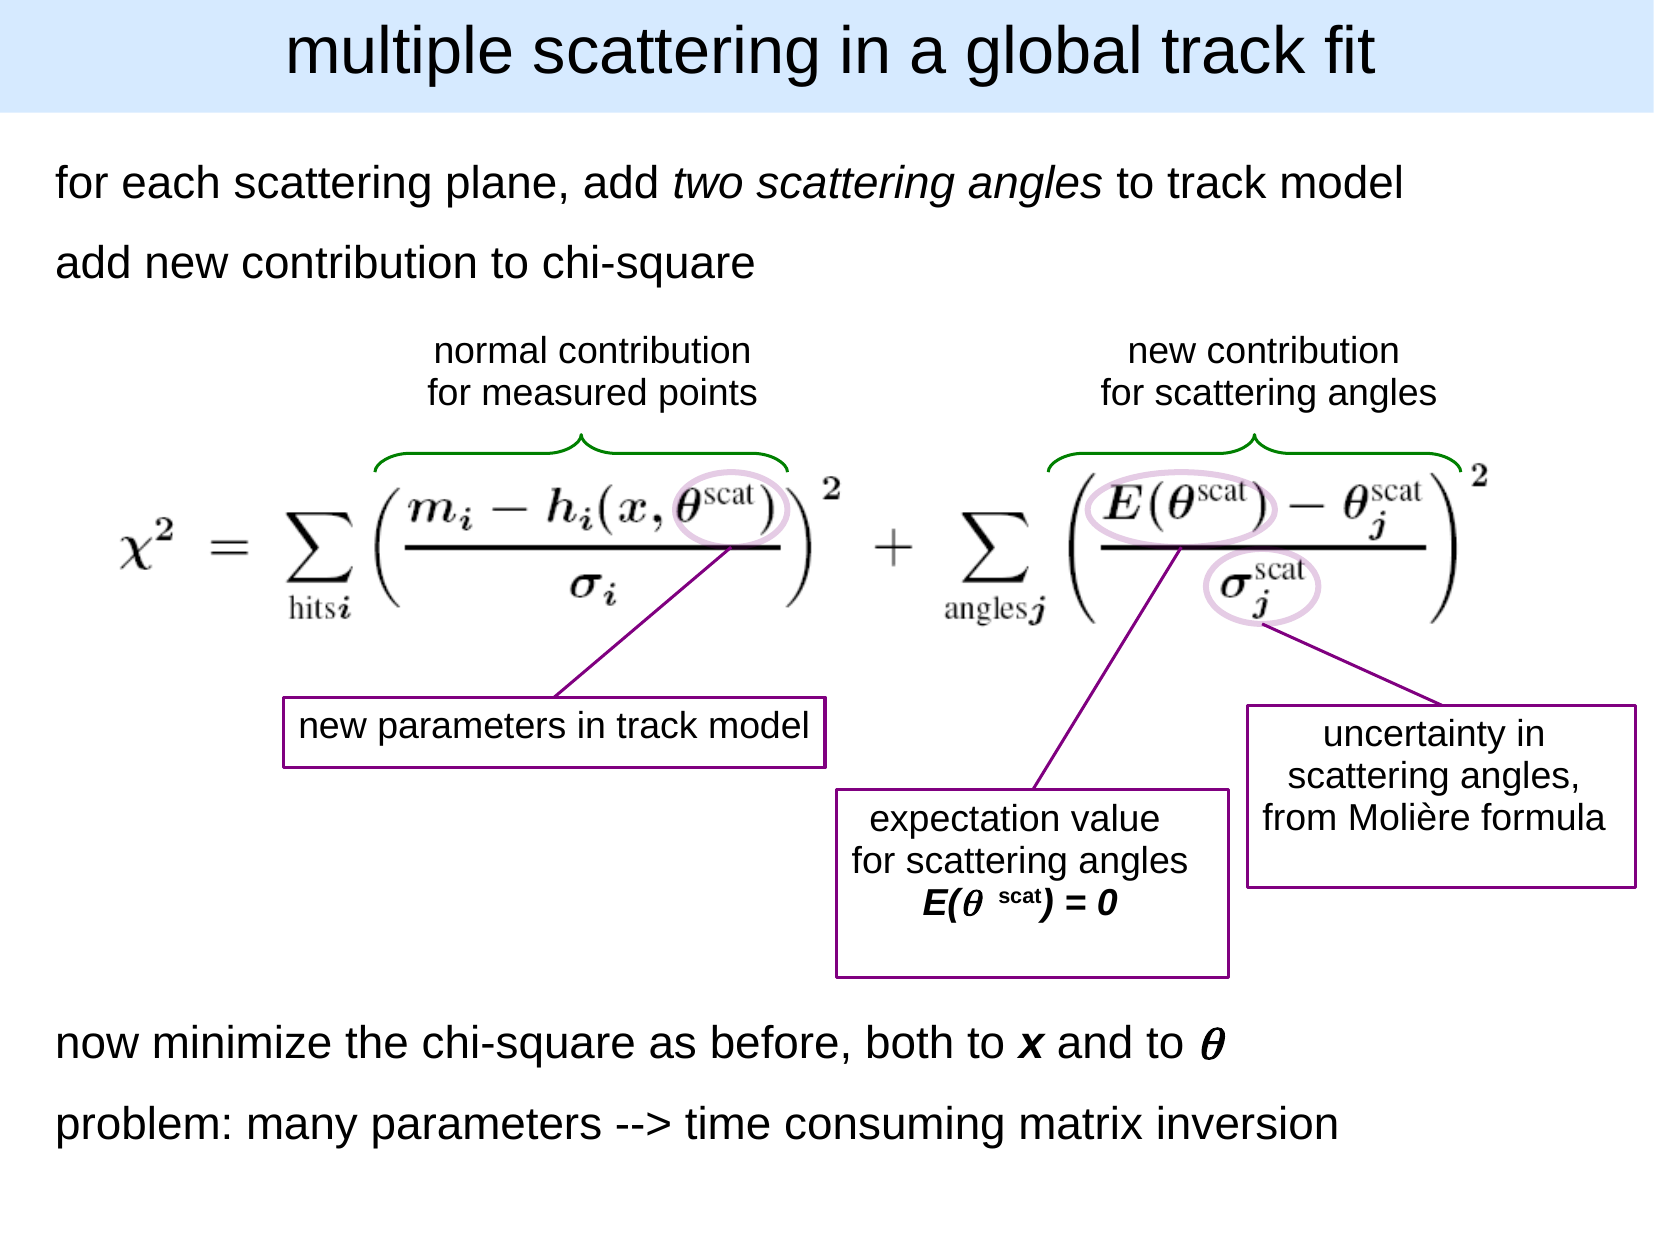

# multiple scattering in a global track fit
for each scattering plane, add two scattering angles to track model
add new contribution to chi-square
normal contribution
for measured points
new contribution
for scattering angles
new parameters in track model
uncertainty in scattering angles,
from Molière formula
expectation value
for scattering angles
E( scat) = 0
now minimize the chi-square as before, both to x and to 
problem: many parameters --> time consuming matrix inversion